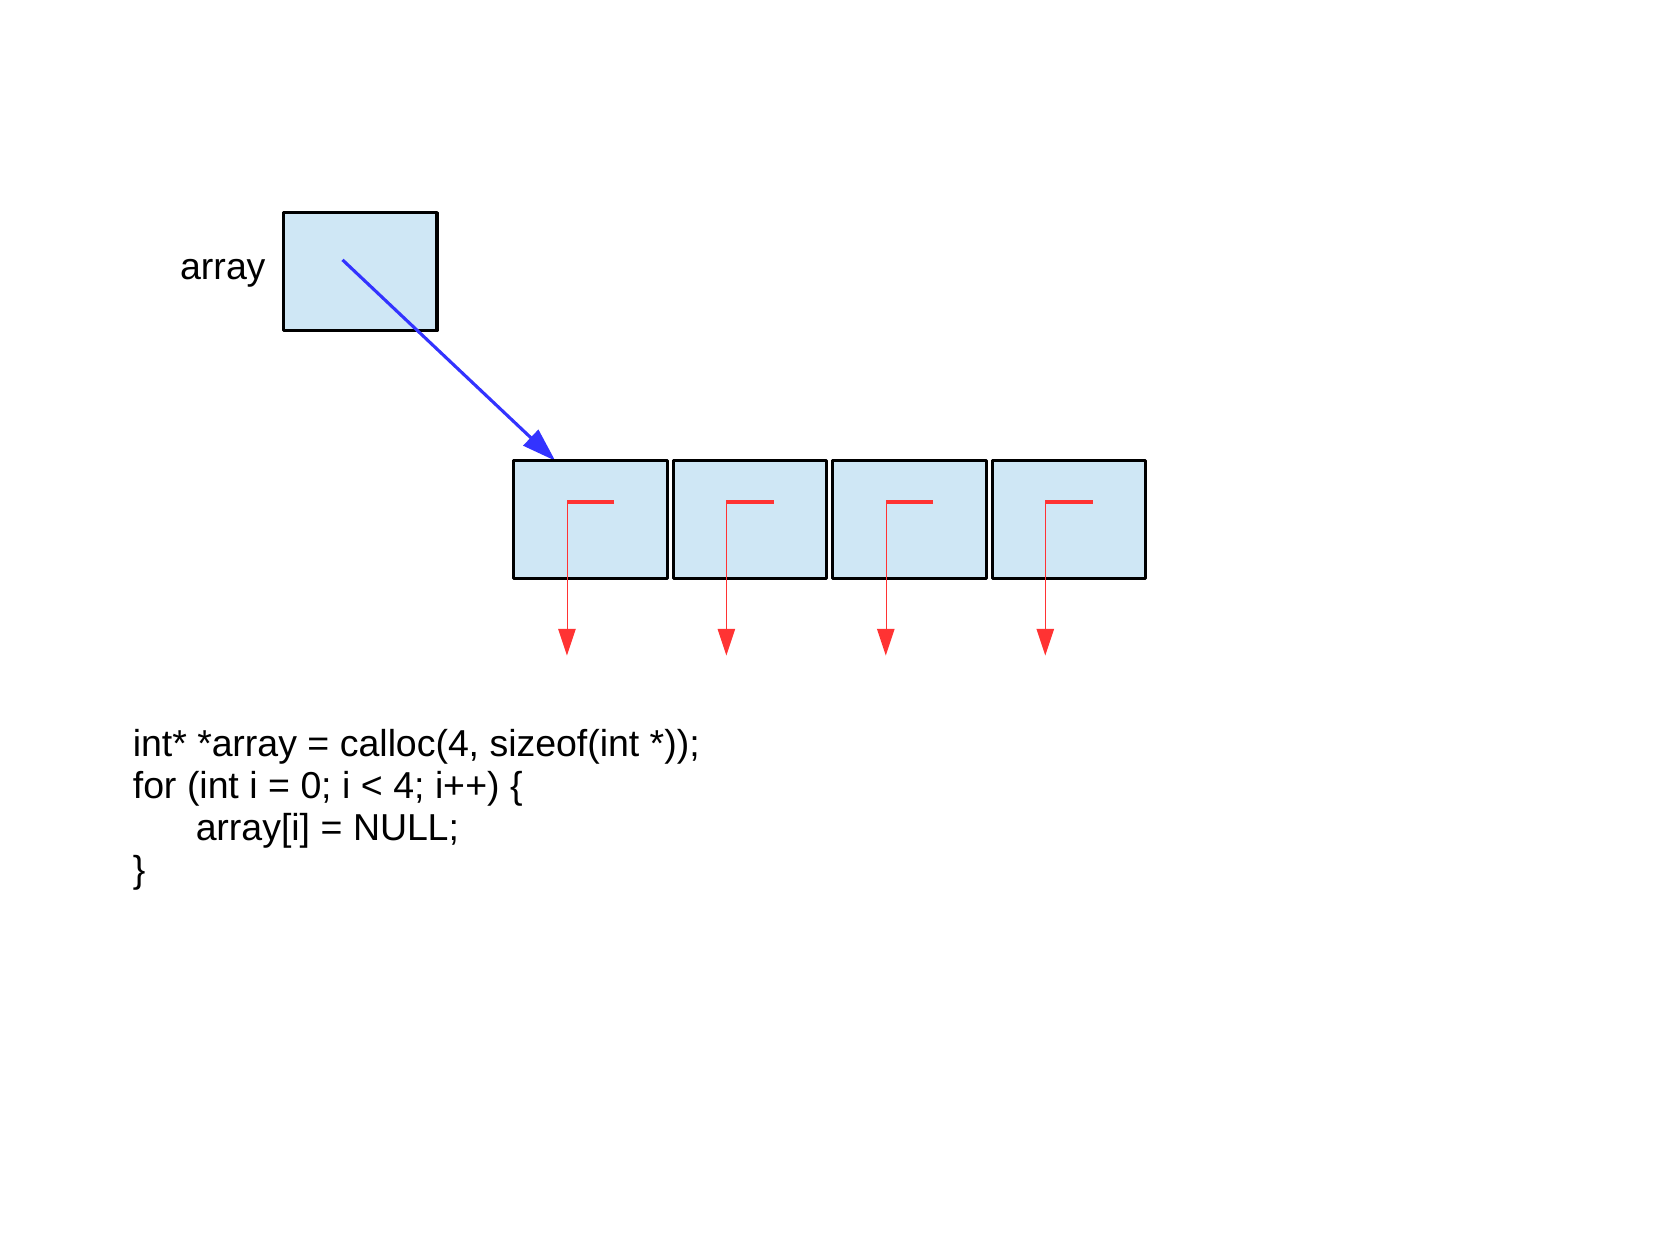

array
int* *array = calloc(4, sizeof(int *));
for (int i = 0; i < 4; i++) {
 array[i] = NULL;
}